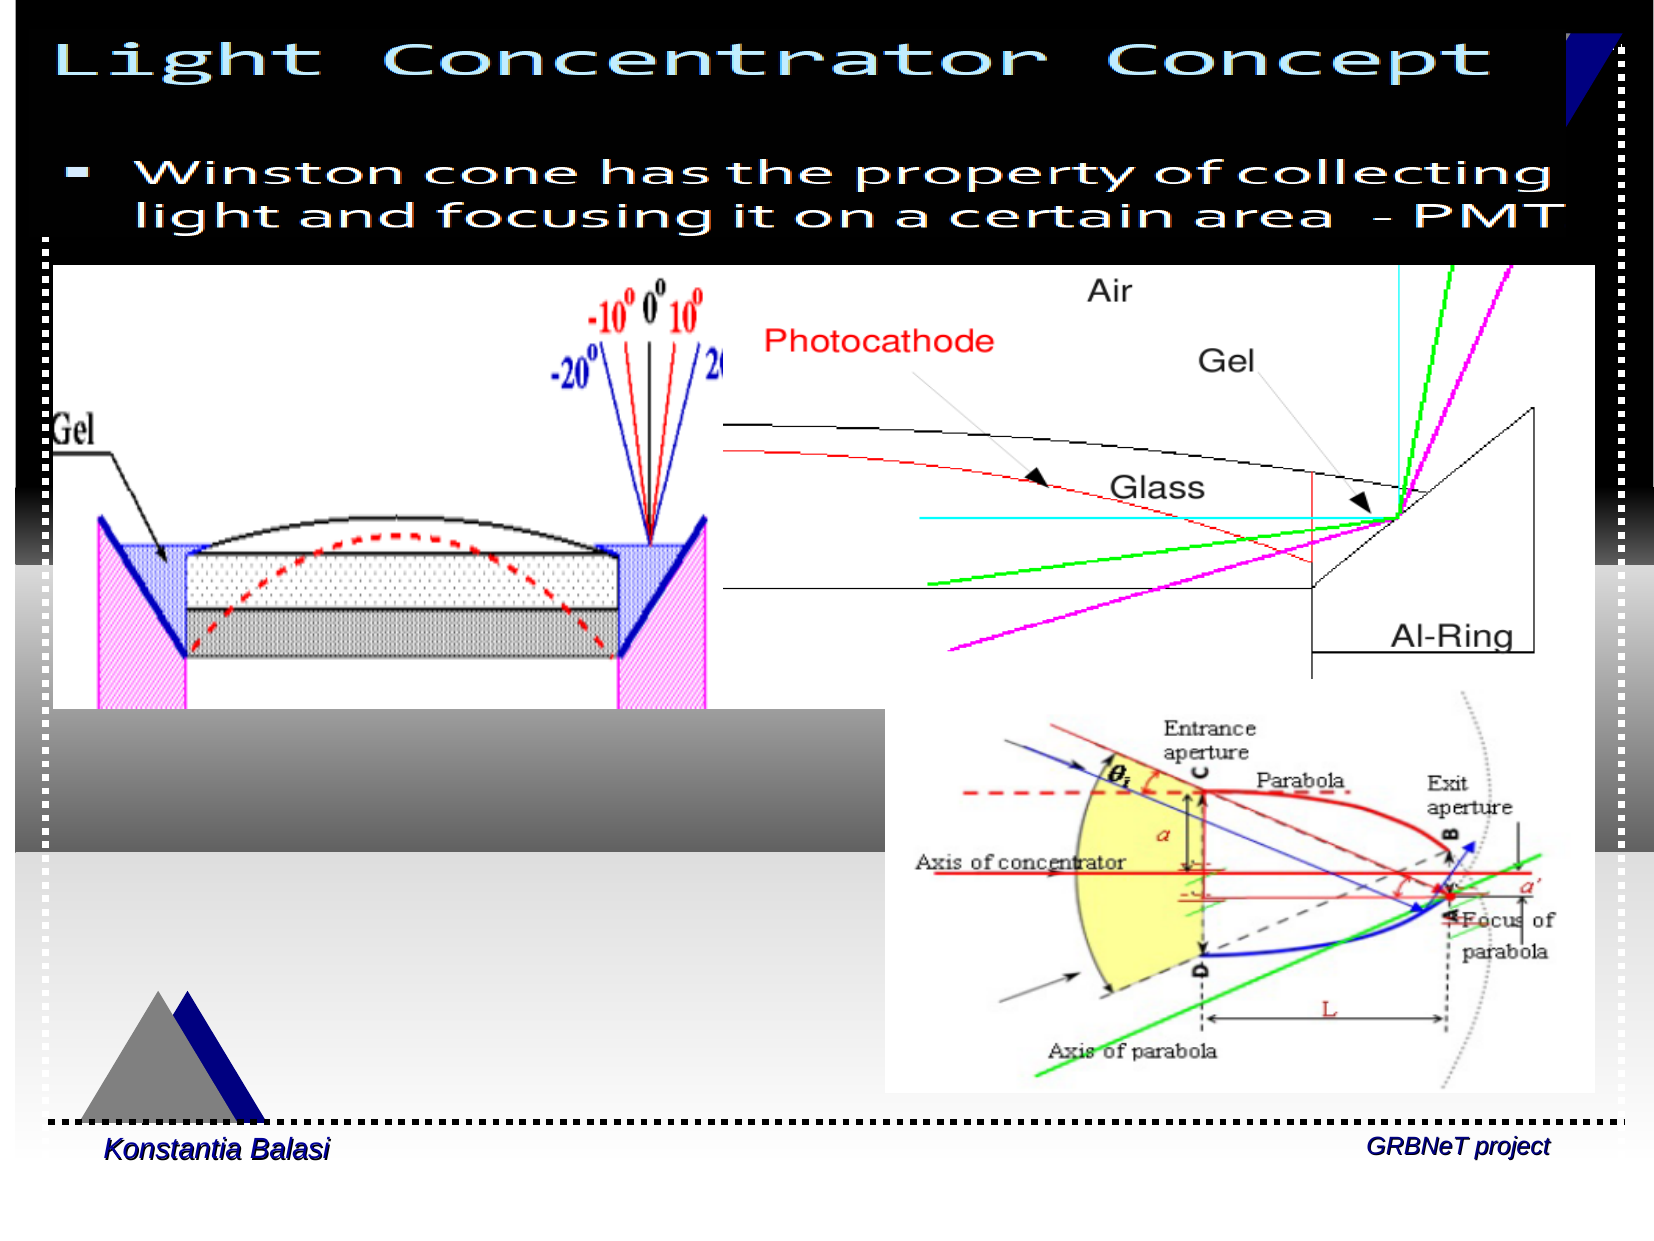

#
Increasing visibility of PMTs
GRBNeT project
Konstantia Balasi